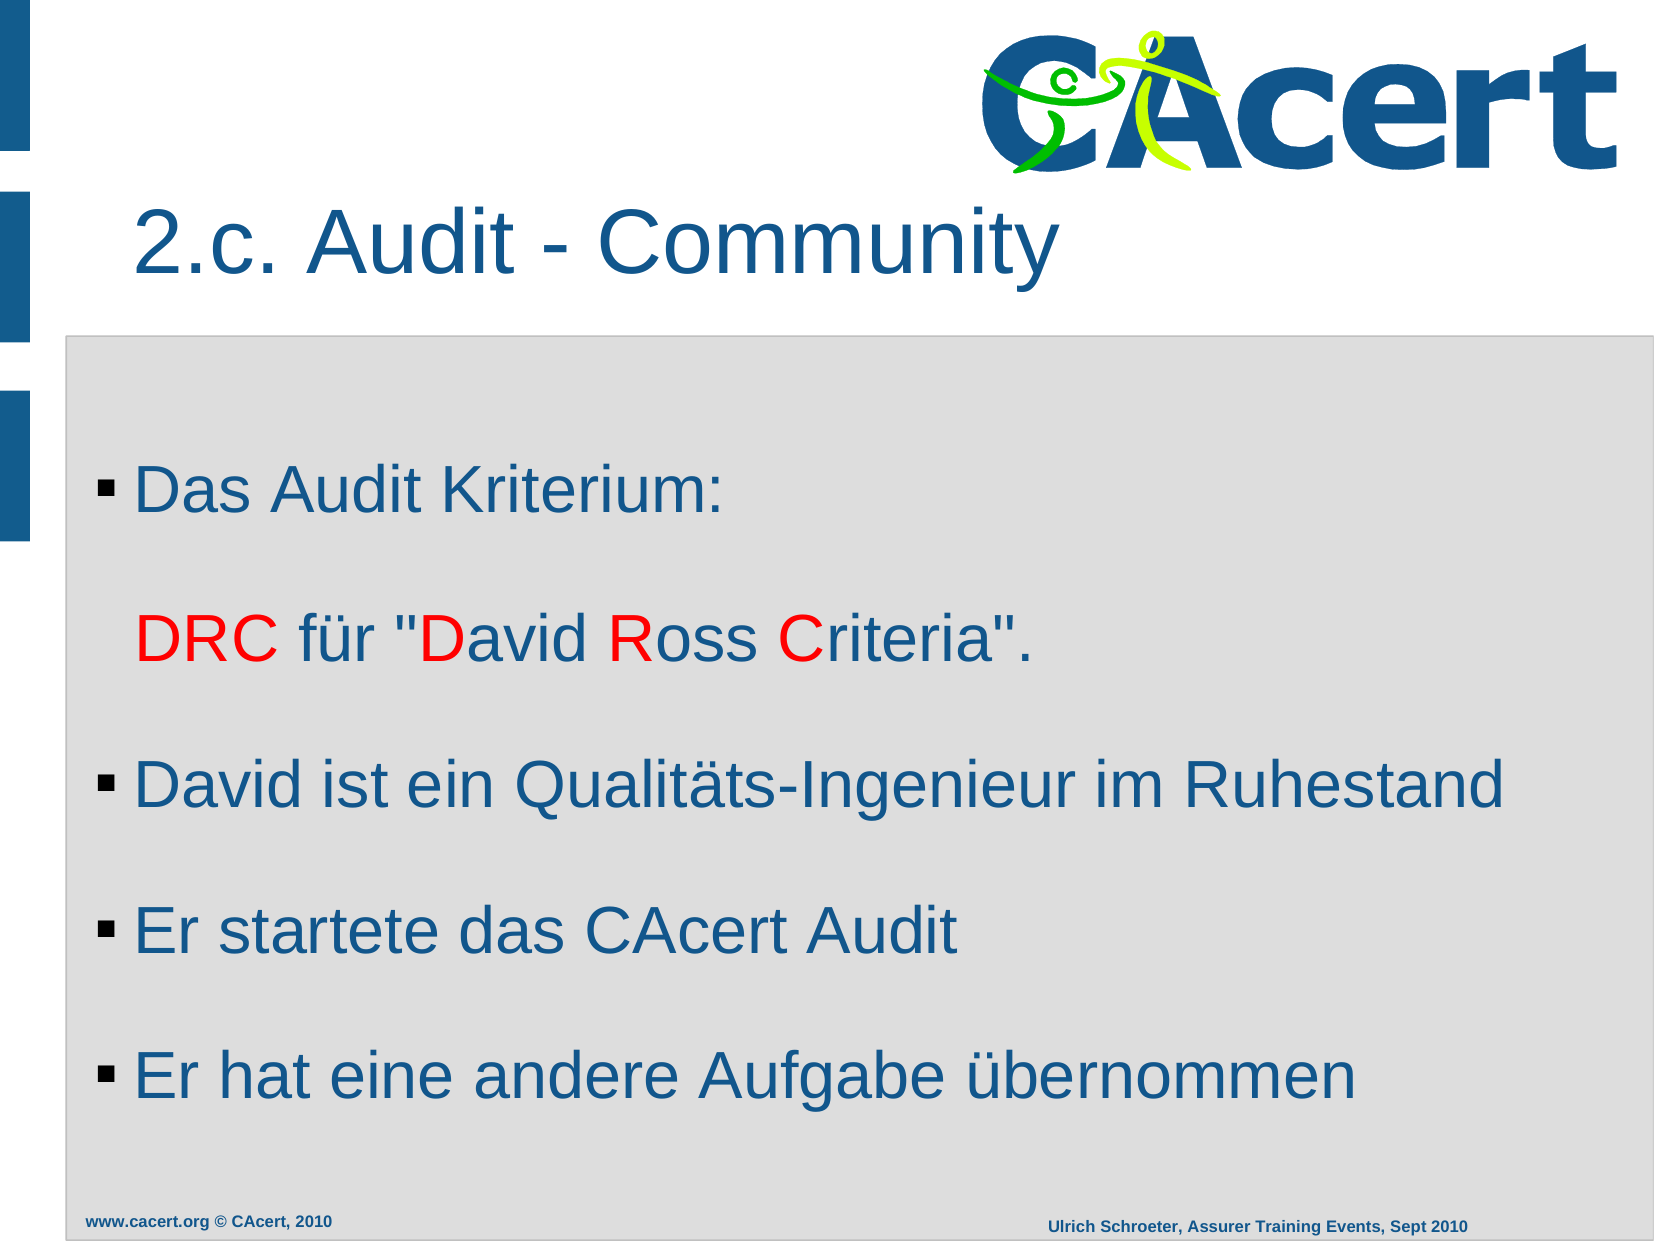

2.c. Audit - Community
 Das Audit Kriterium:
 DRC für "David Ross Criteria".
 David ist ein Qualitäts-Ingenieur im Ruhestand
 Er startete das CAcert Audit
 Er hat eine andere Aufgabe übernommen